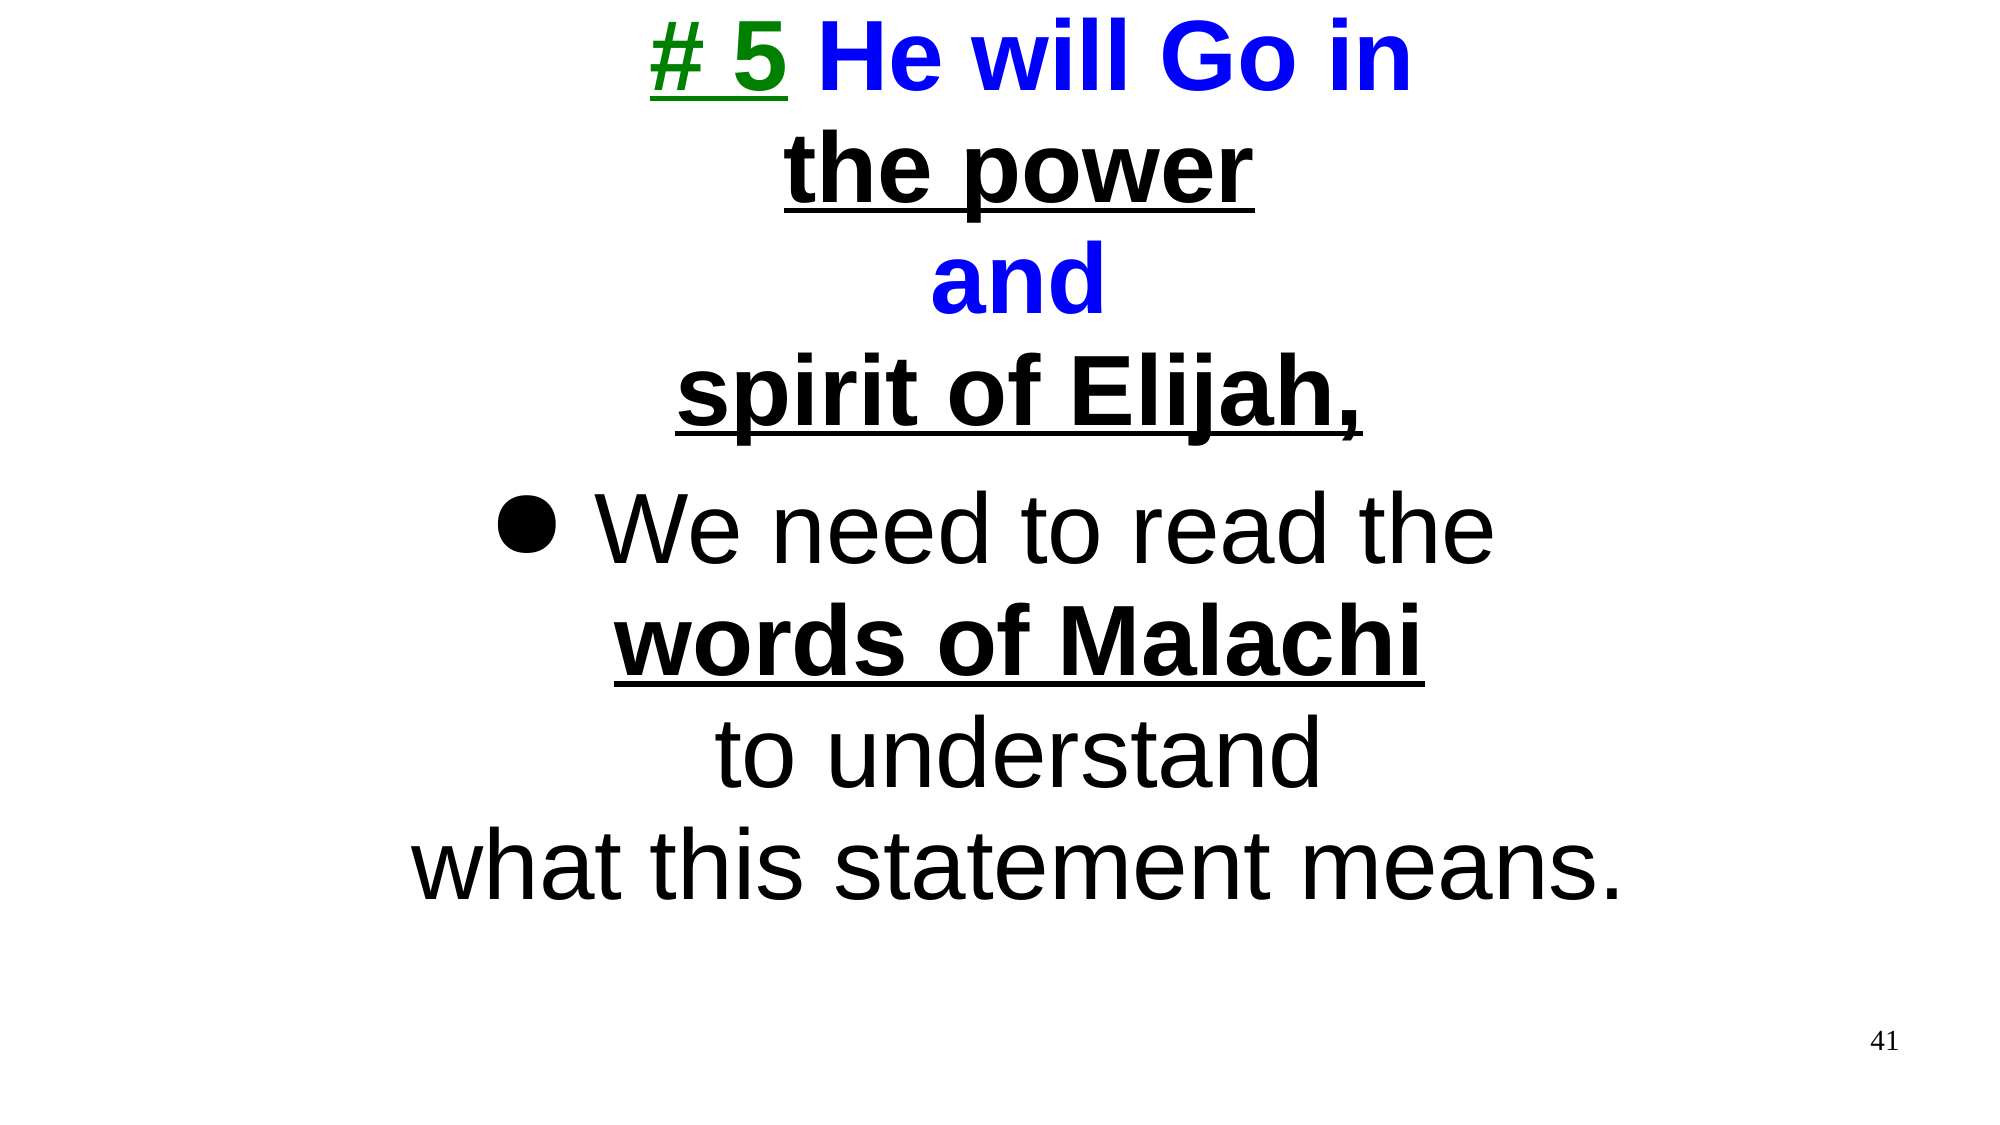

# # 5 He will Go in the power and spirit of Elijah,
 We need to read the
words of Malachi
to understand
what this statement means.
41